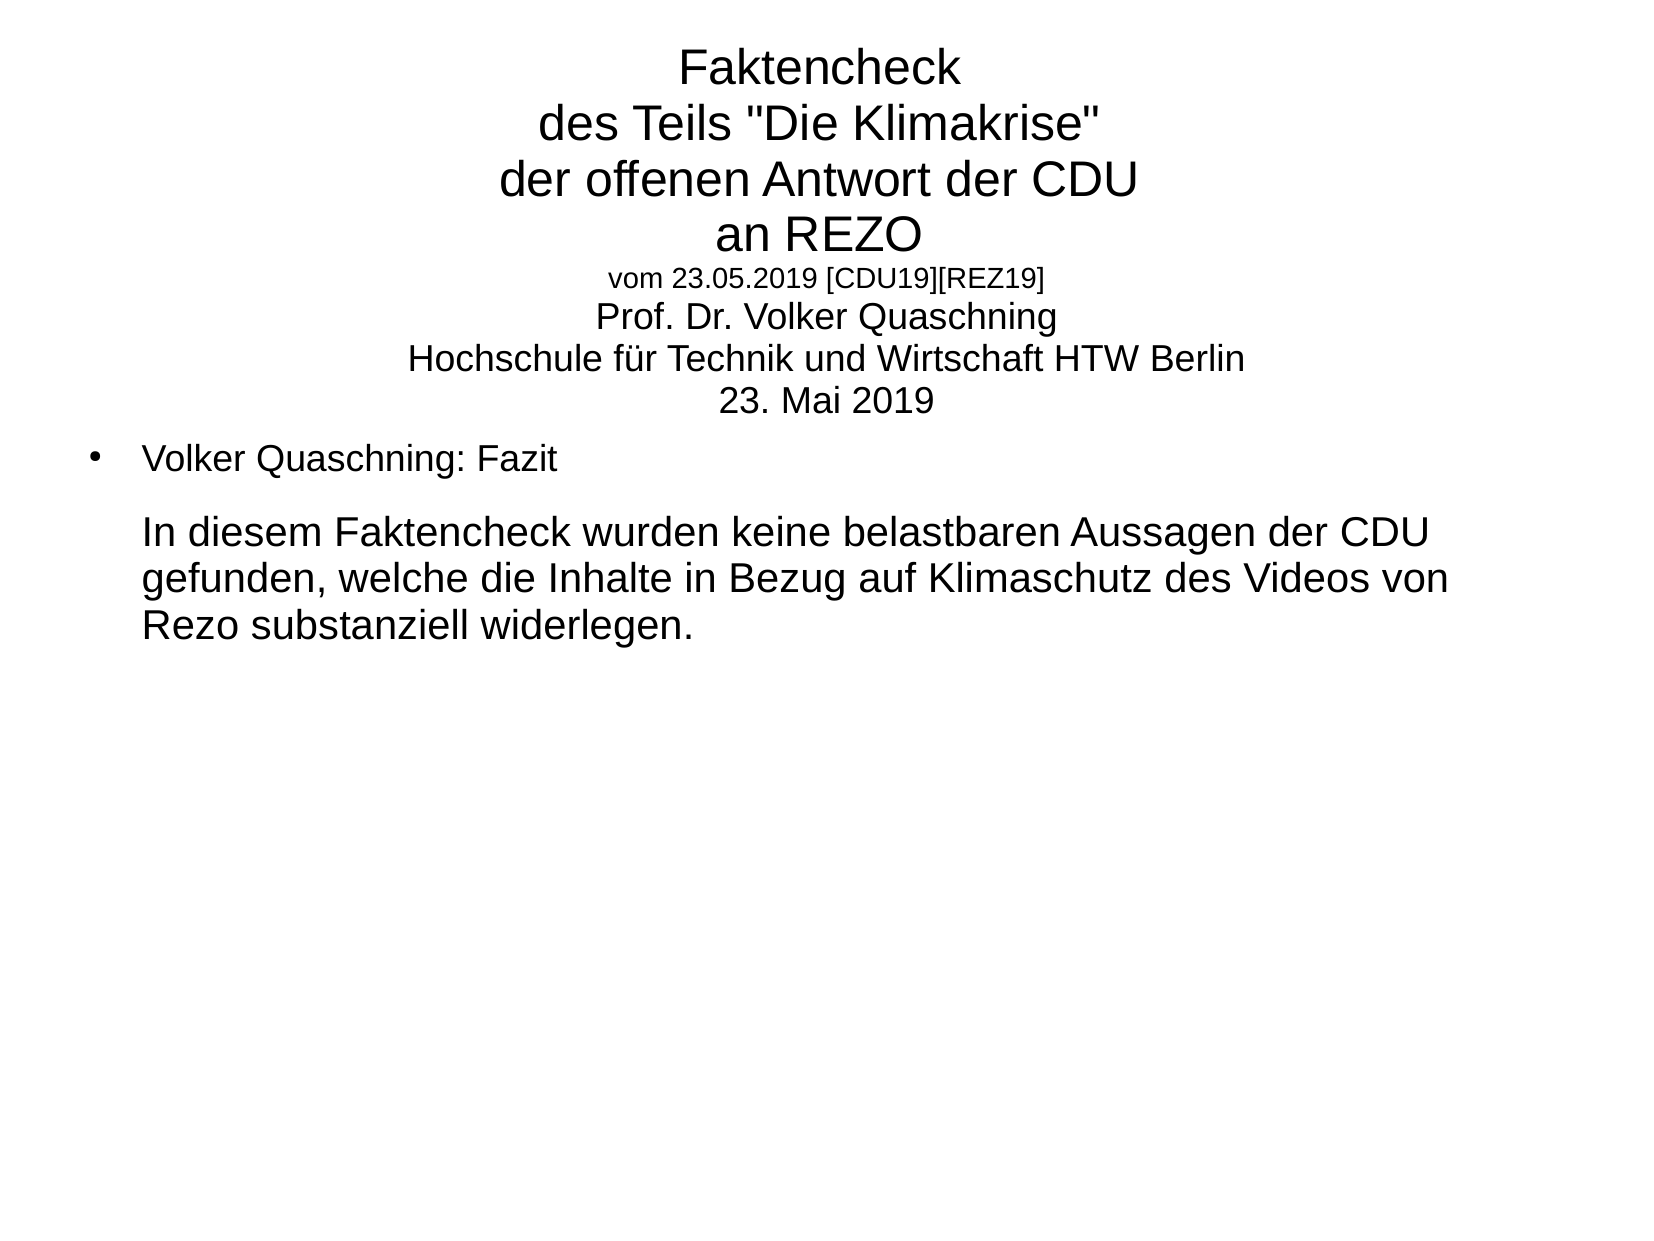

# Faktencheck des Teils "Die Klimakrise" der offenen Antwort der CDU an REZO vom 23.05.2019 [CDU19][REZ19] Prof. Dr. Volker Quaschning Hochschule für Technik und Wirtschaft HTW Berlin 23. Mai 2019
Volker Quaschning: Fazit
In diesem Faktencheck wurden keine belastbaren Aussagen der CDU gefunden, welche die Inhalte in Bezug auf Klimaschutz des Videos von Rezo substanziell widerlegen.